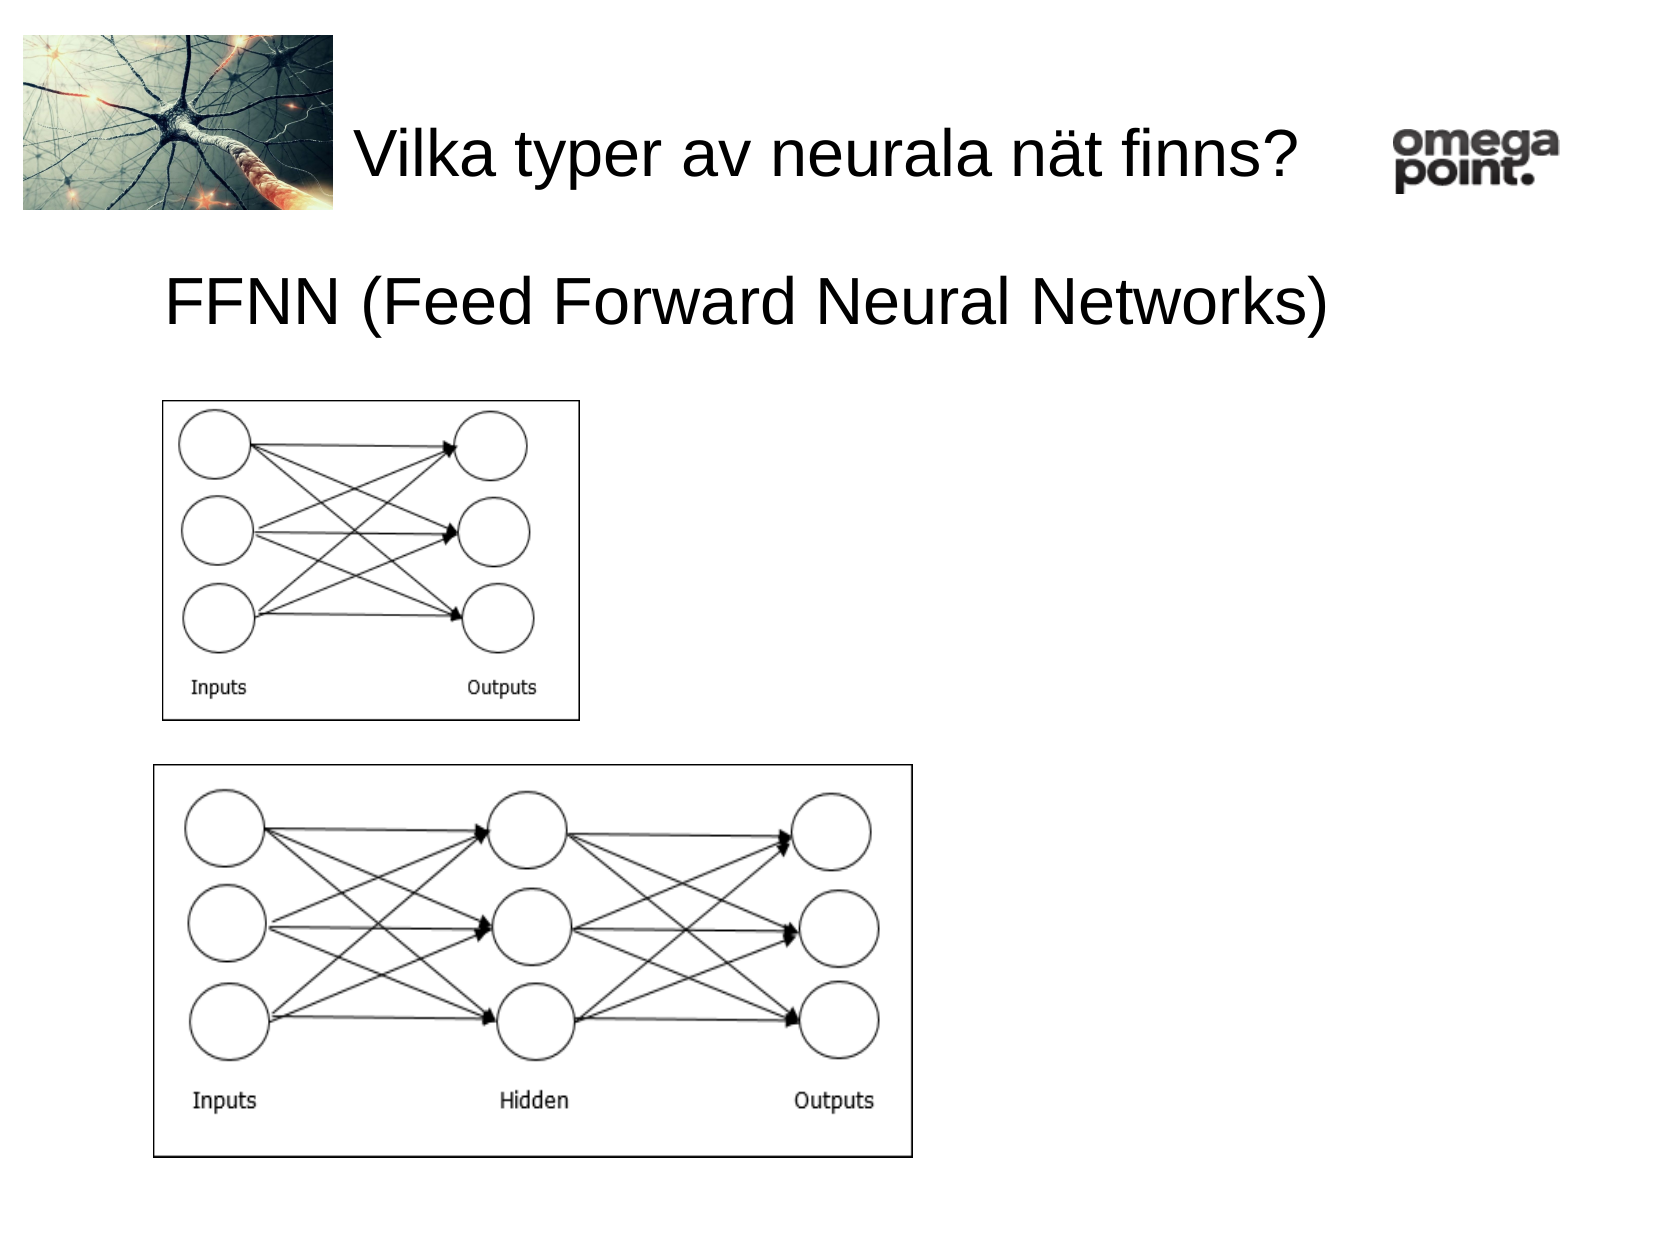

# Vilka typer av neurala nät finns?
FFNN (Feed Forward Neural Networks)